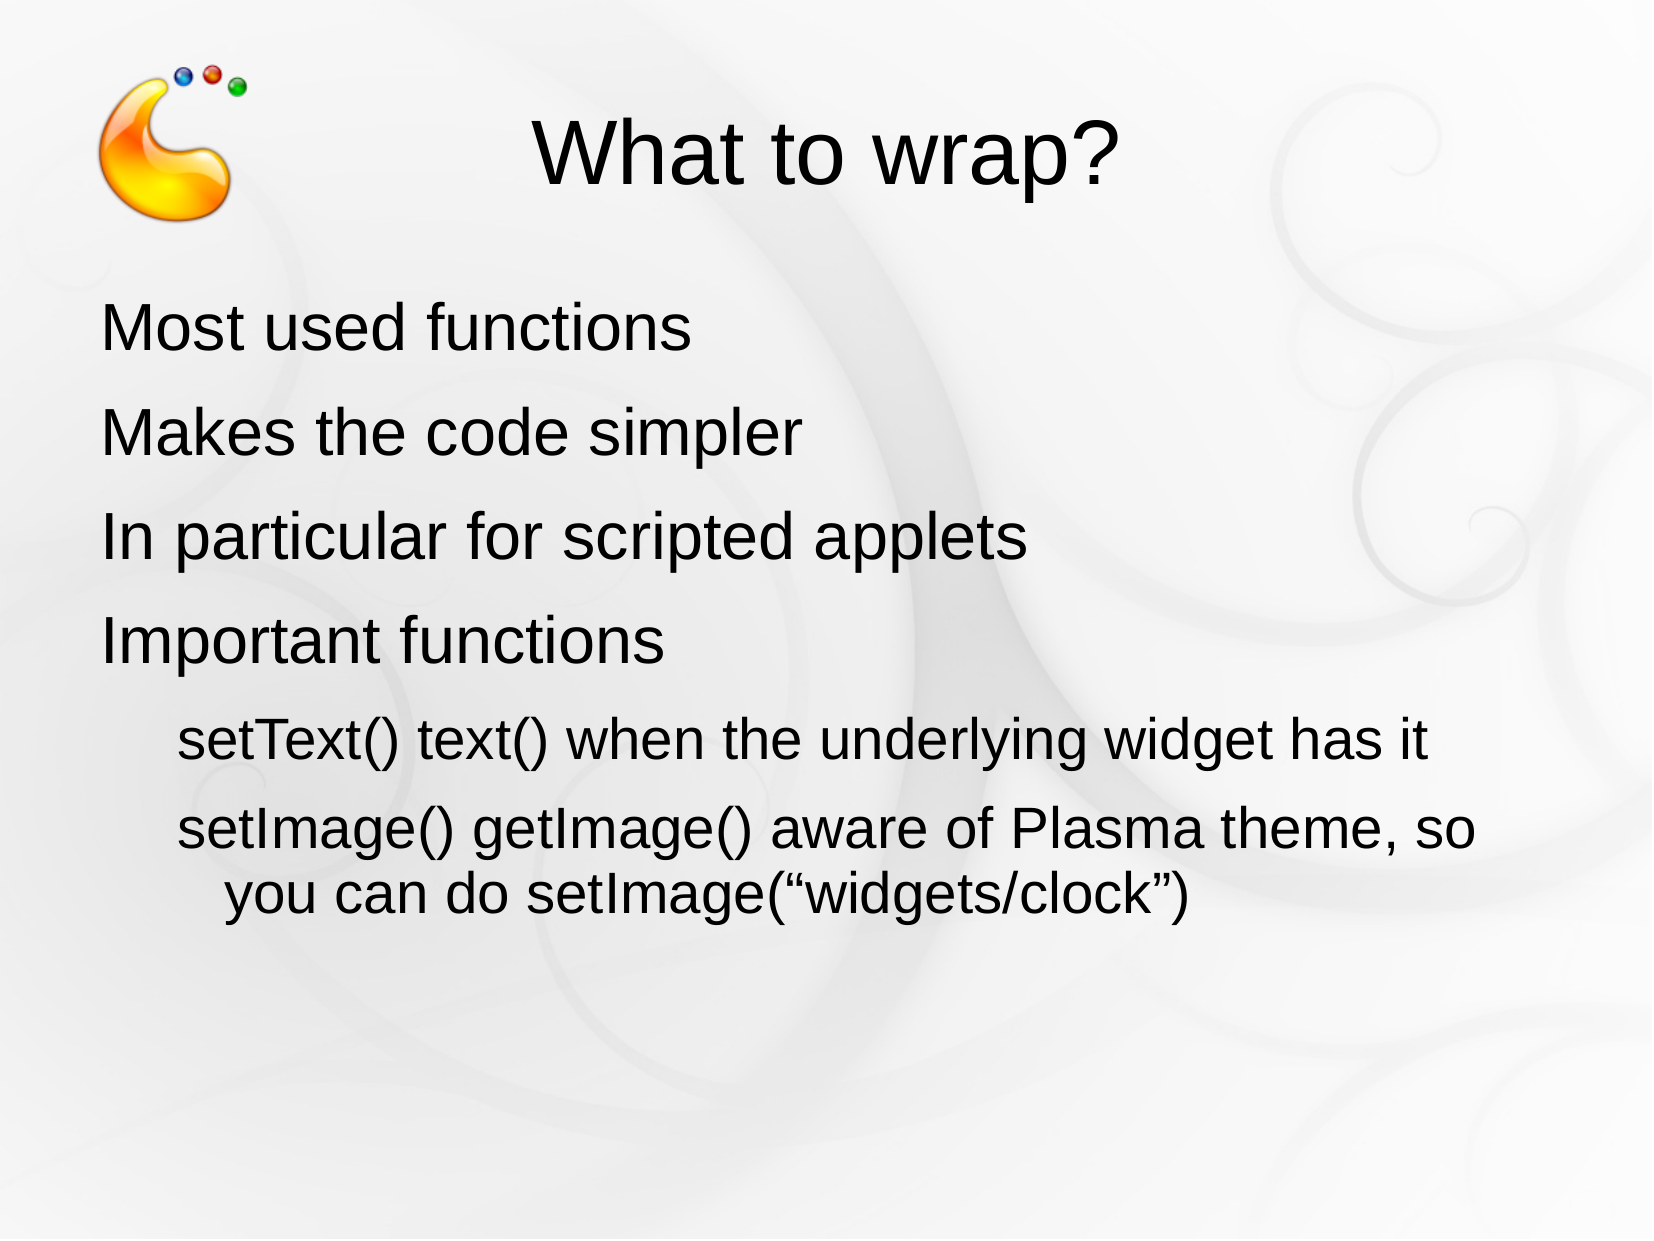

# What to wrap?
Most used functions
Makes the code simpler
In particular for scripted applets
Important functions
setText() text() when the underlying widget has it
setImage() getImage() aware of Plasma theme, so you can do setImage(“widgets/clock”)